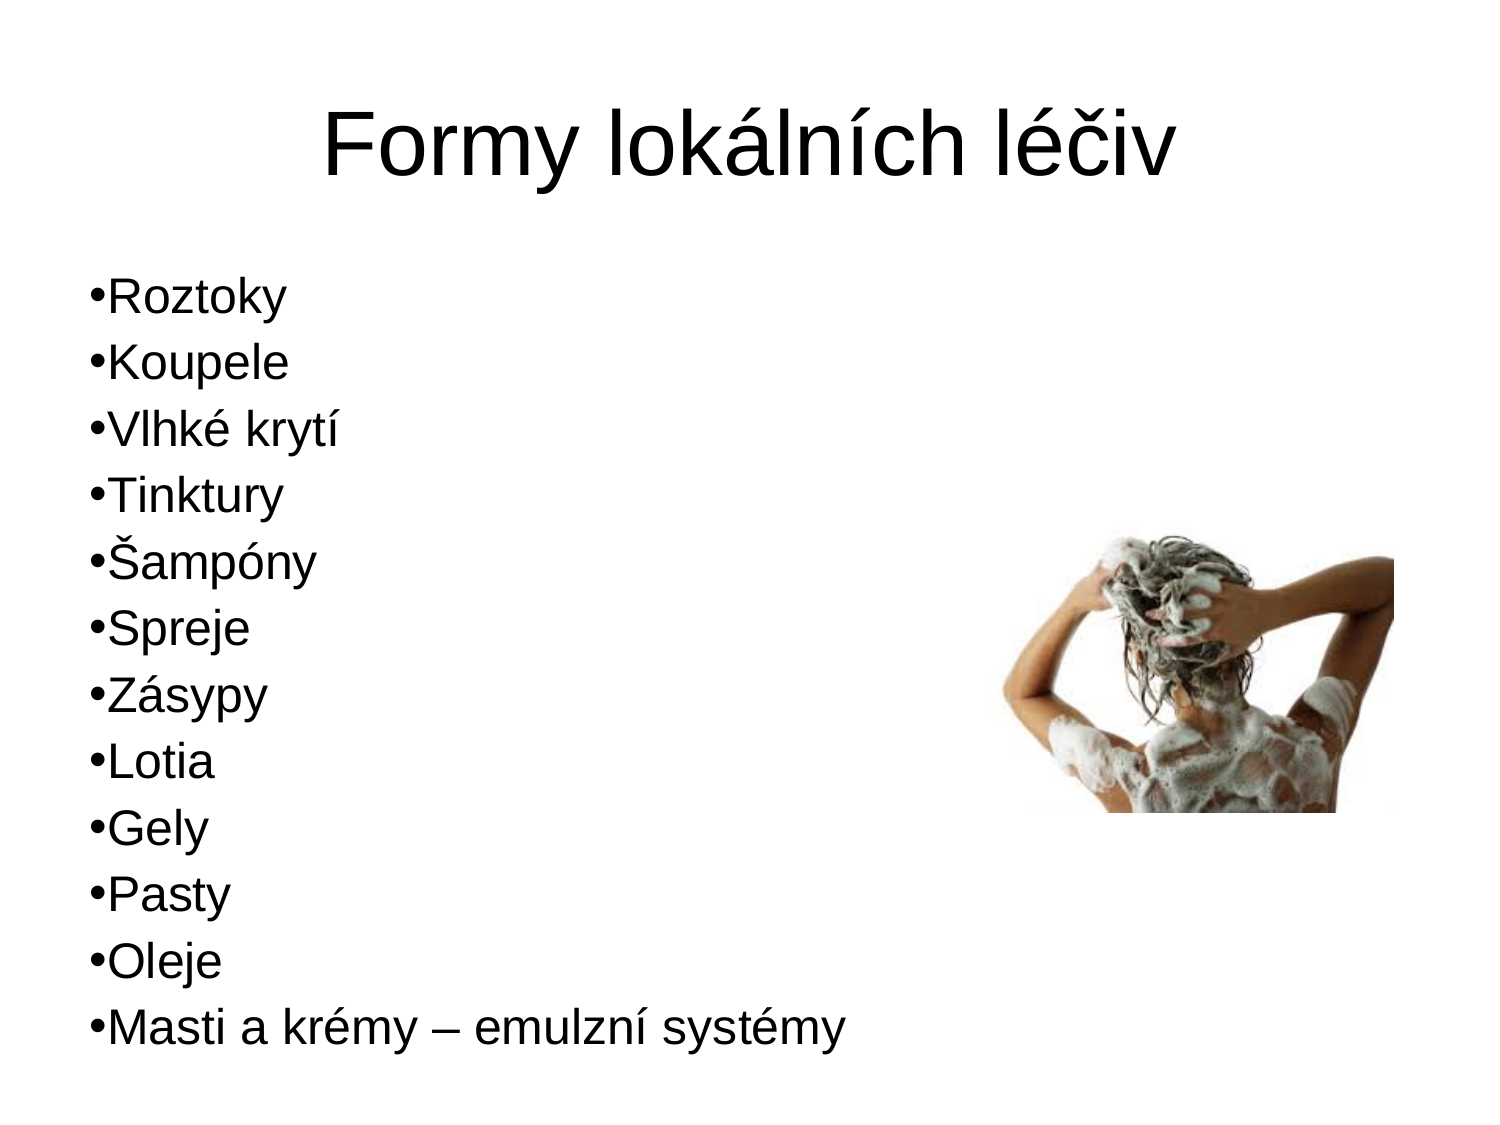

# Formy lokálních léčiv
Roztoky
Koupele
Vlhké krytí
Tinktury
Šampóny
Spreje
Zásypy
Lotia
Gely
Pasty
Oleje
Masti a krémy – emulzní systémy